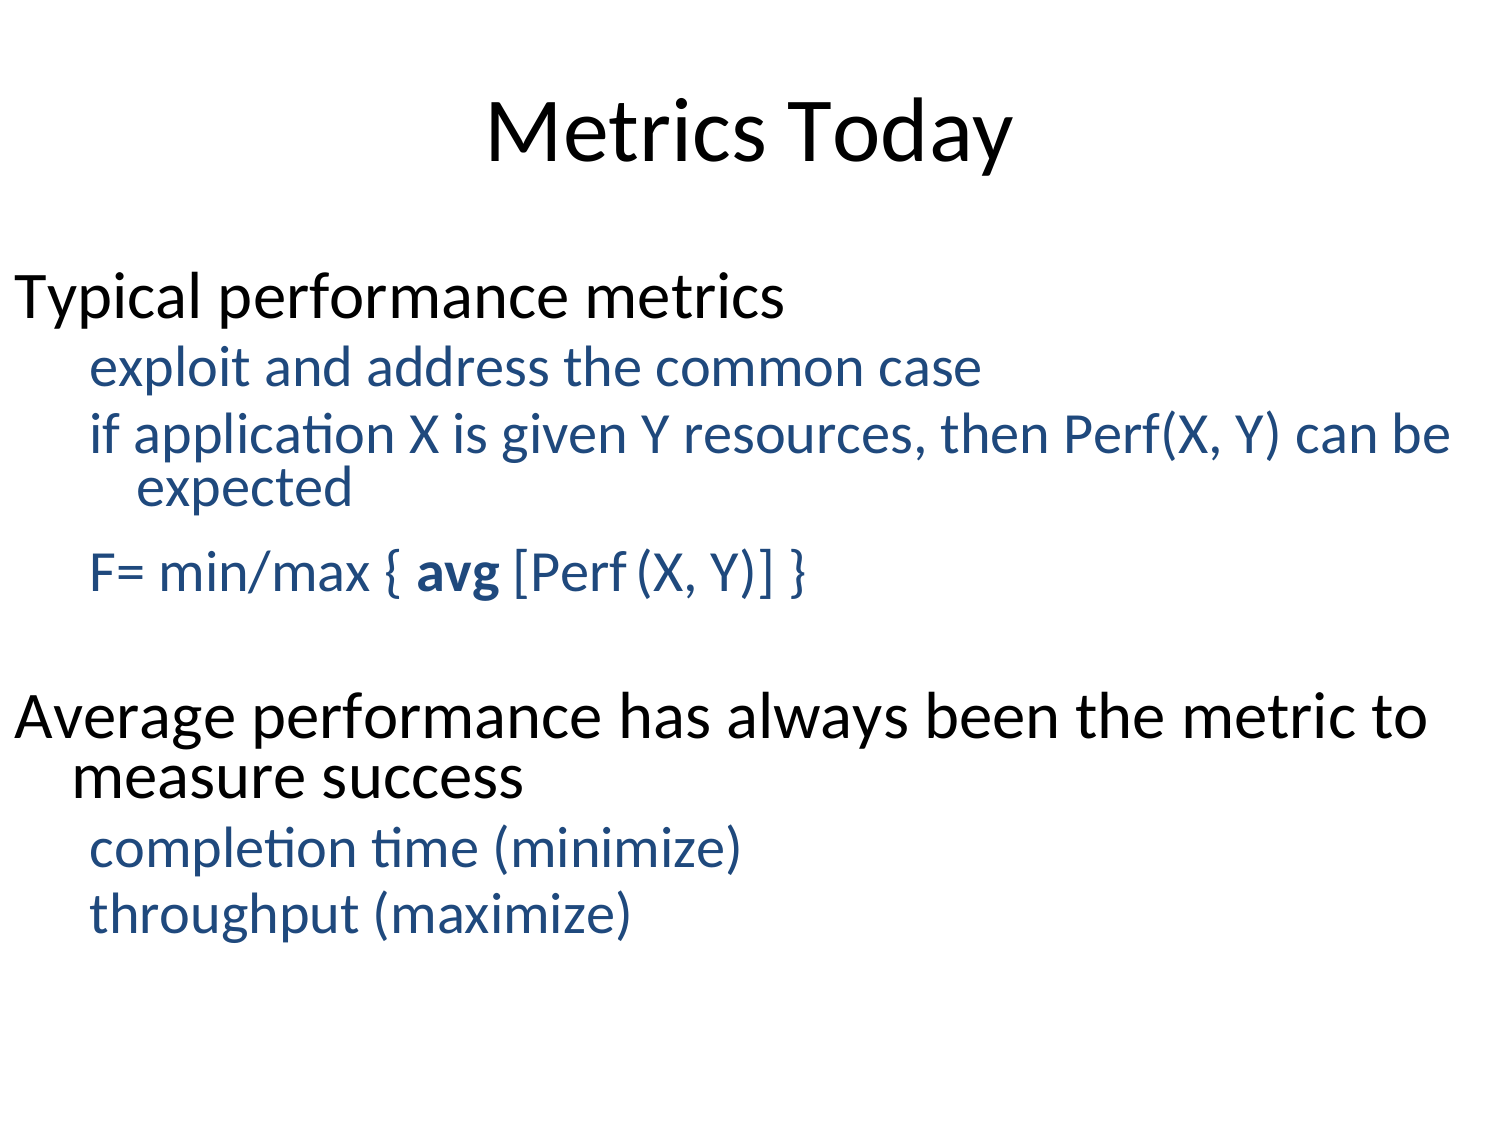

# Metrics Today
Typical performance metrics
exploit and address the common case
if application X is given Y resources, then Perf(X, Y) can be expected
F= min/max { avg [Perf (X, Y)] }
Average performance has always been the metric to measure success
completion time (minimize)
throughput (maximize)